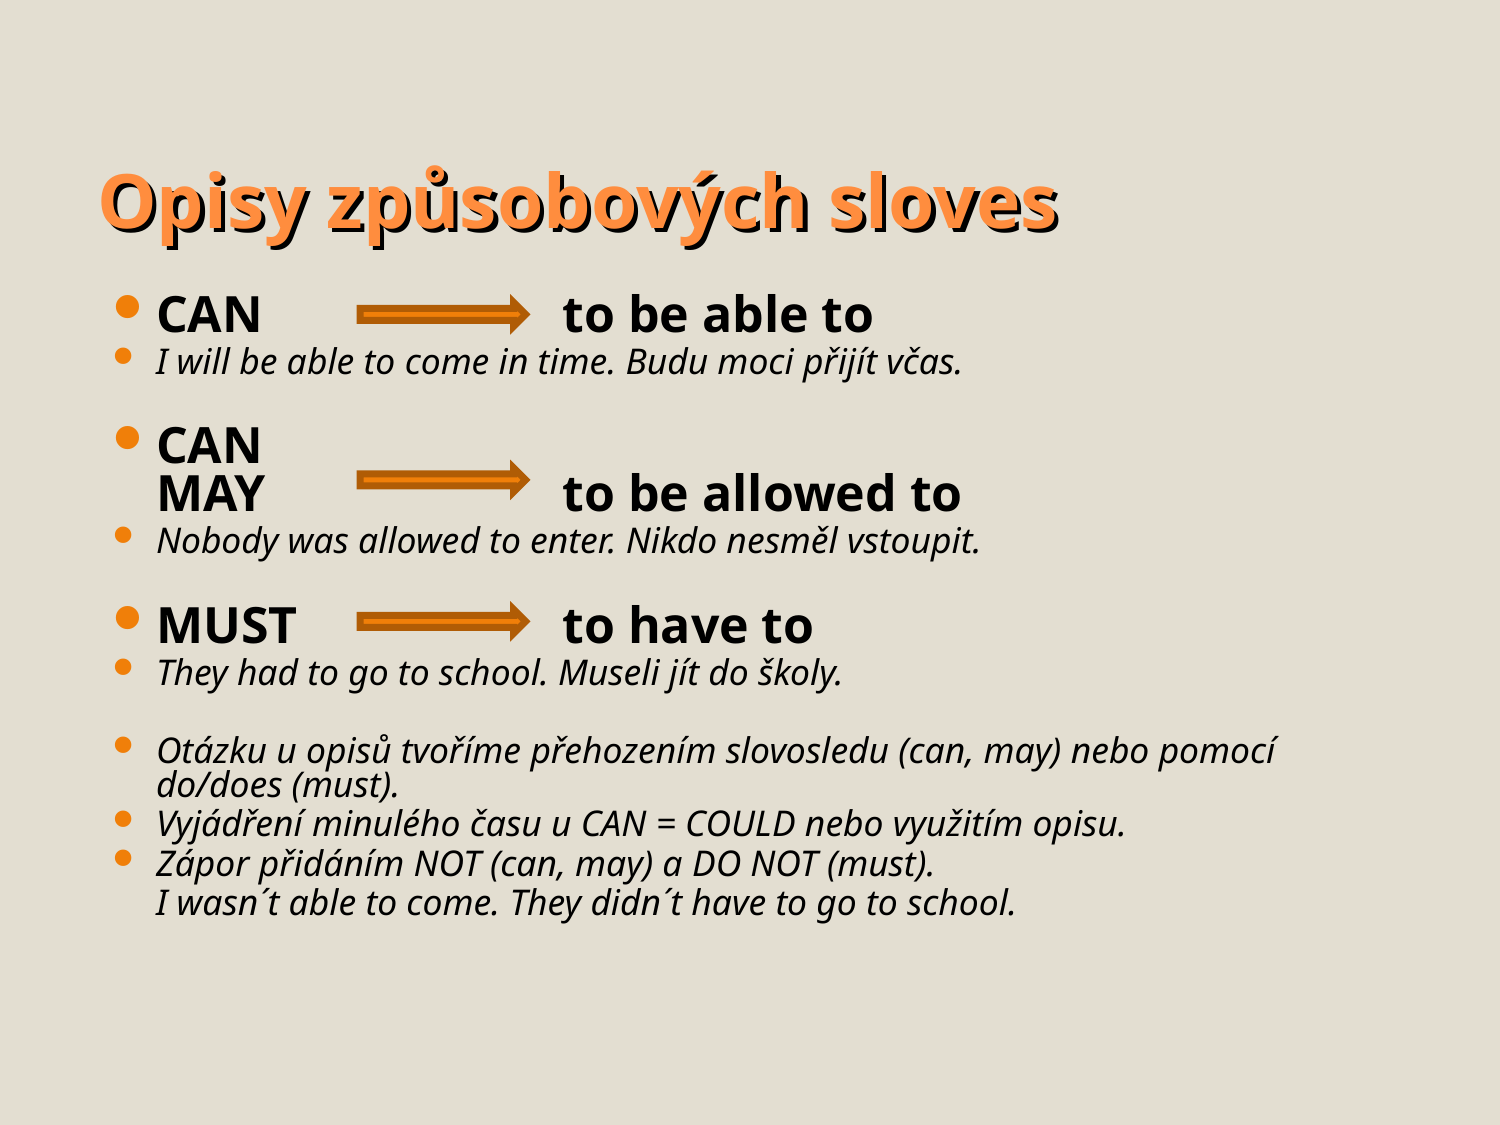

# Opisy způsobových sloves
CAN 		to be able to
I will be able to come in time. Budu moci přijít včas.
CAN
MAY		to be allowed to
Nobody was allowed to enter. Nikdo nesměl vstoupit.
MUST		to have to
They had to go to school. Museli jít do školy.
Otázku u opisů tvoříme přehozením slovosledu (can, may) nebo pomocí do/does (must).
Vyjádření minulého času u CAN = COULD nebo využitím opisu.
Zápor přidáním NOT (can, may) a DO NOT (must).
	I wasn´t able to come. They didn´t have to go to school.